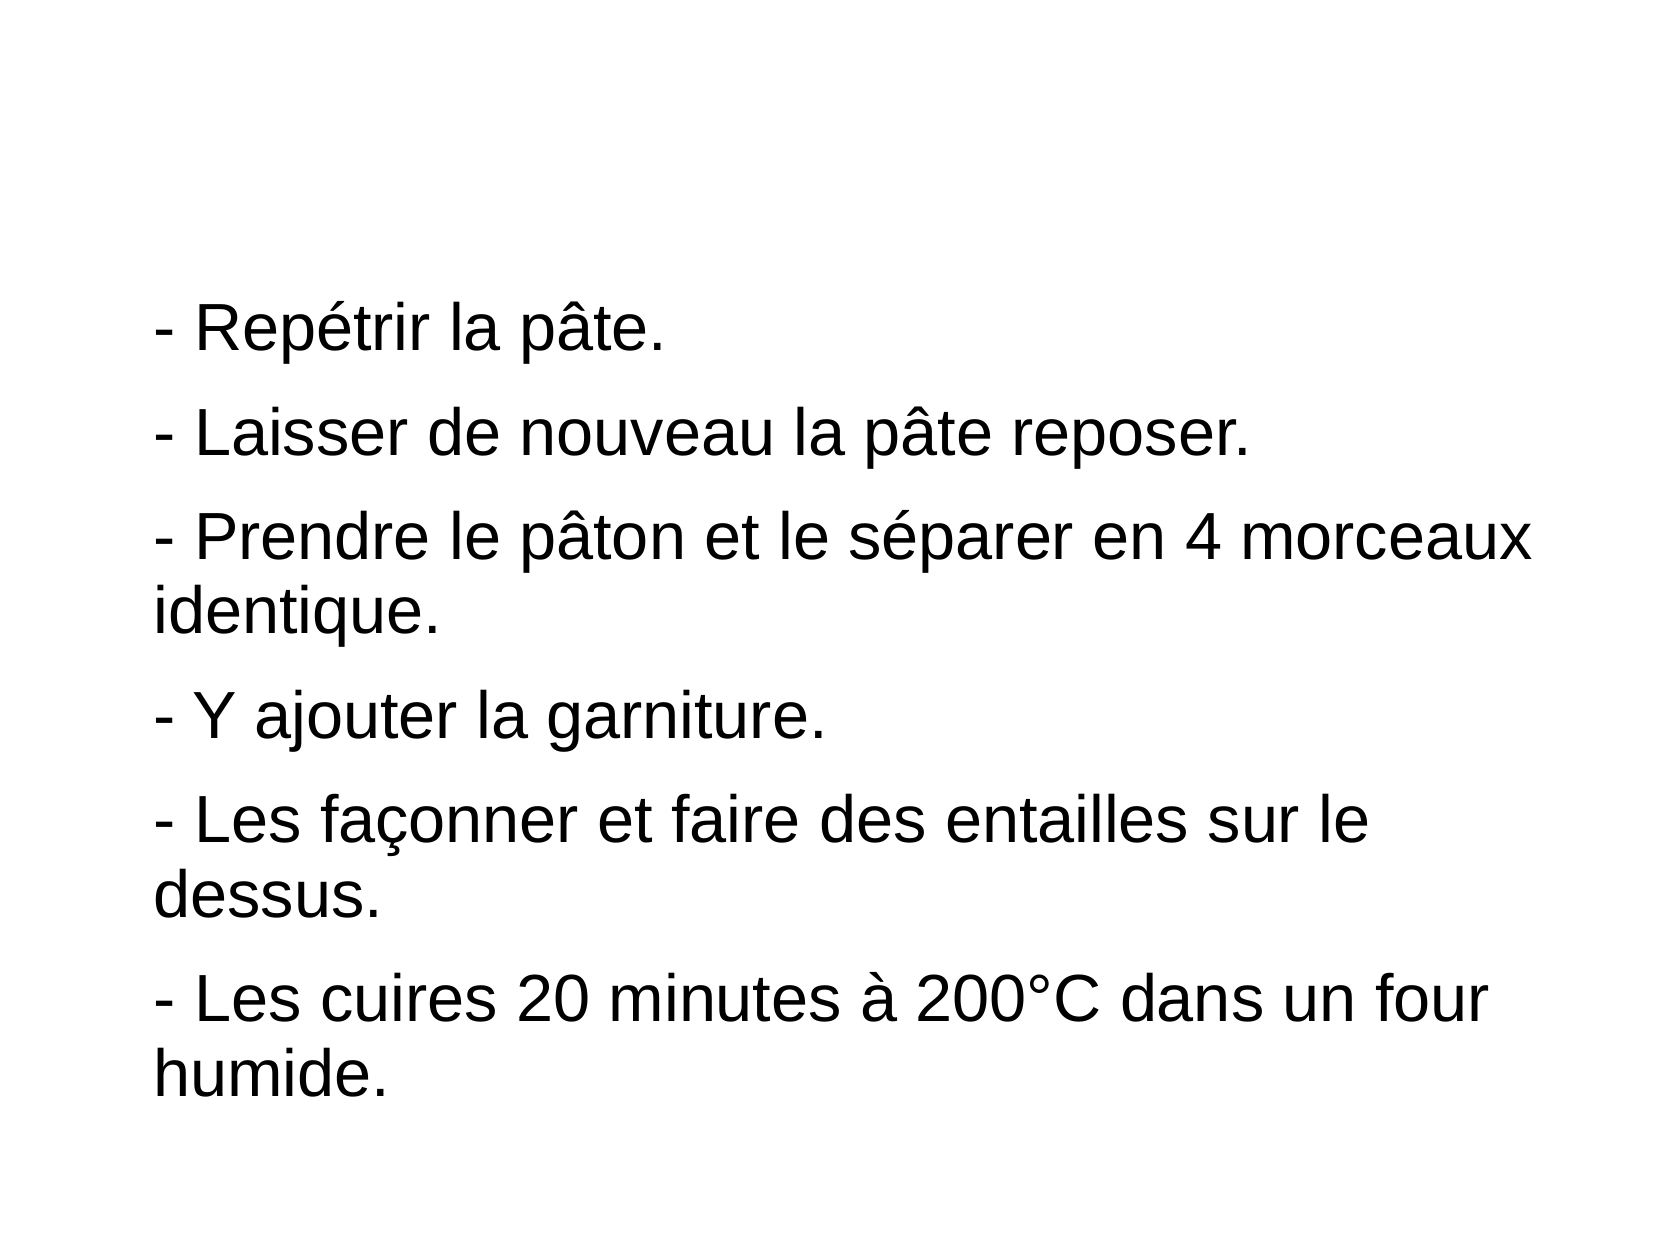

#
- Repétrir la pâte.
- Laisser de nouveau la pâte reposer.
- Prendre le pâton et le séparer en 4 morceaux identique.
- Y ajouter la garniture.
- Les façonner et faire des entailles sur le dessus.
- Les cuires 20 minutes à 200°C dans un four humide.